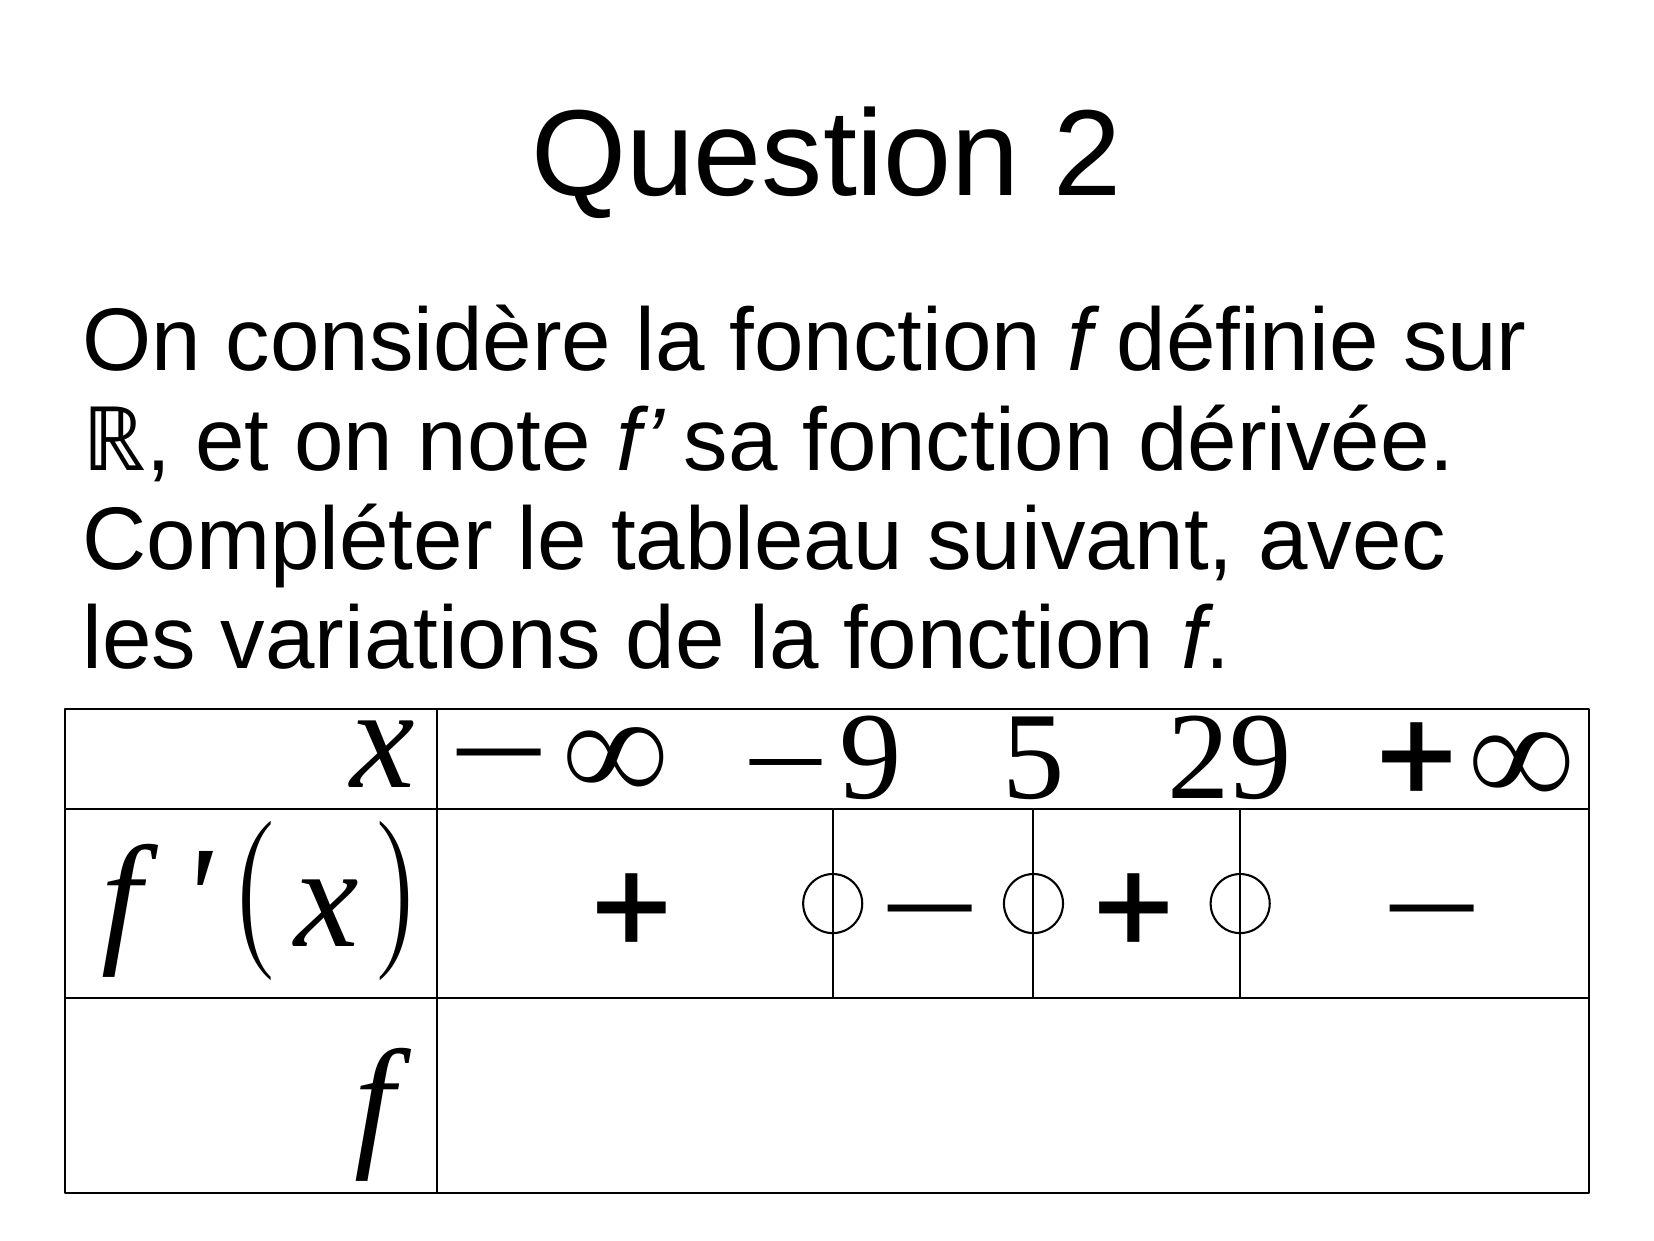

# Question 2
On considère la fonction f définie sur ℝ, et on note f’ sa fonction dérivée. Compléter le tableau suivant, avec les variations de la fonction f.